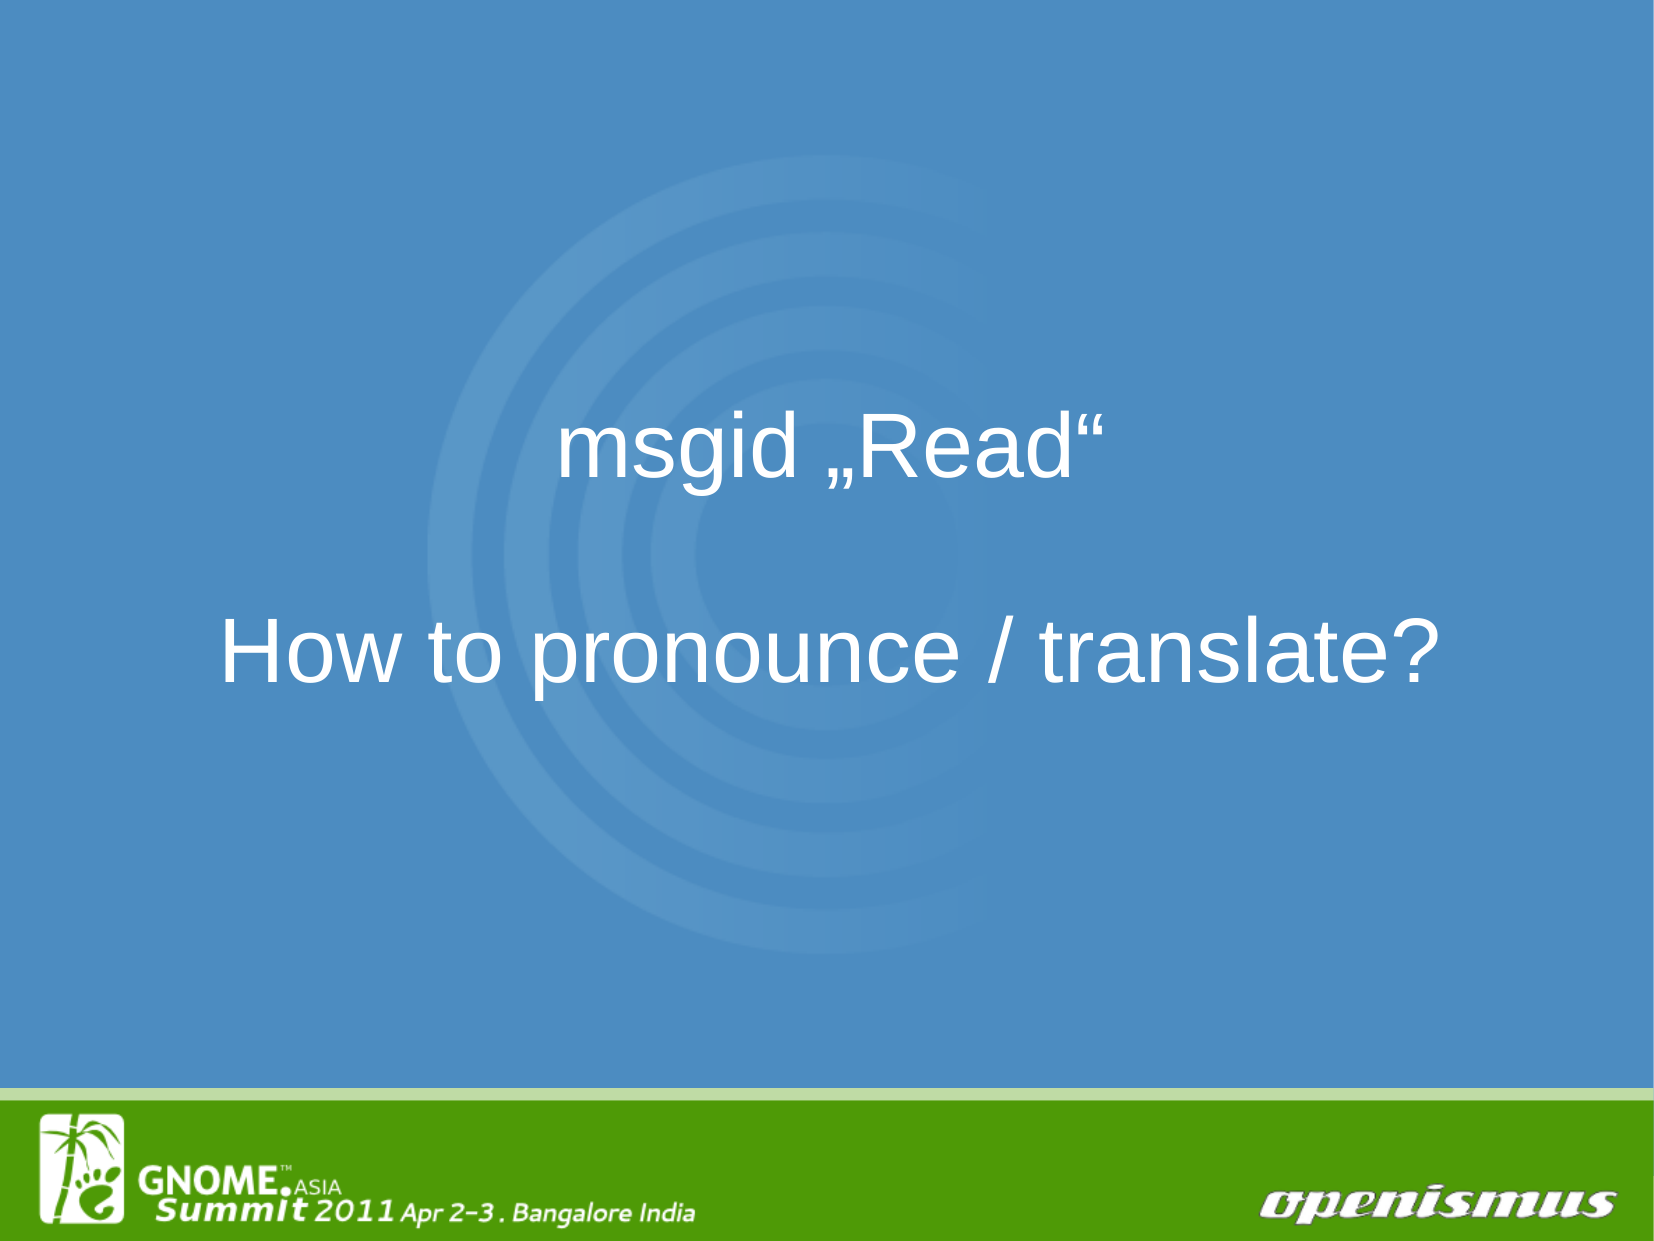

# msgid „Read“ How to pronounce / translate?